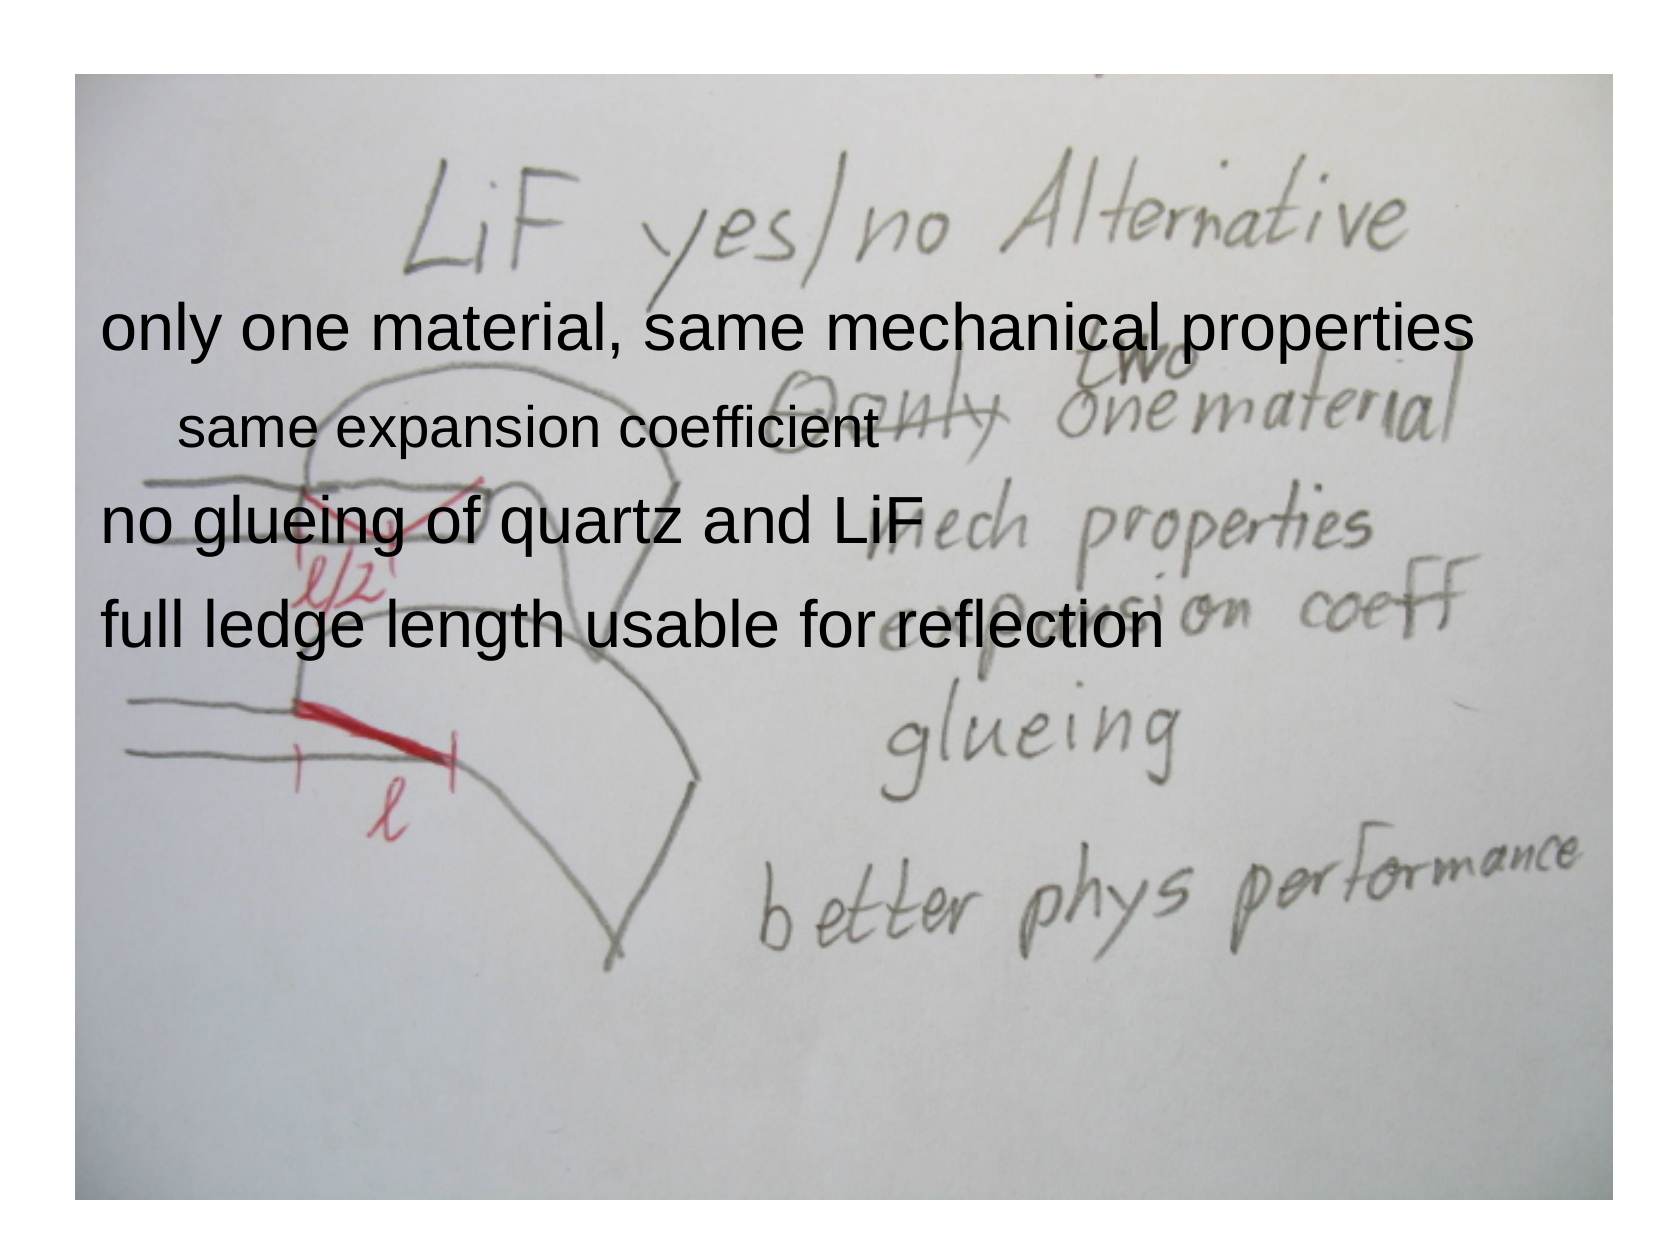

#
only one material, same mechanical properties
same expansion coefficient
no glueing of quartz and LiF
full ledge length usable for reflection